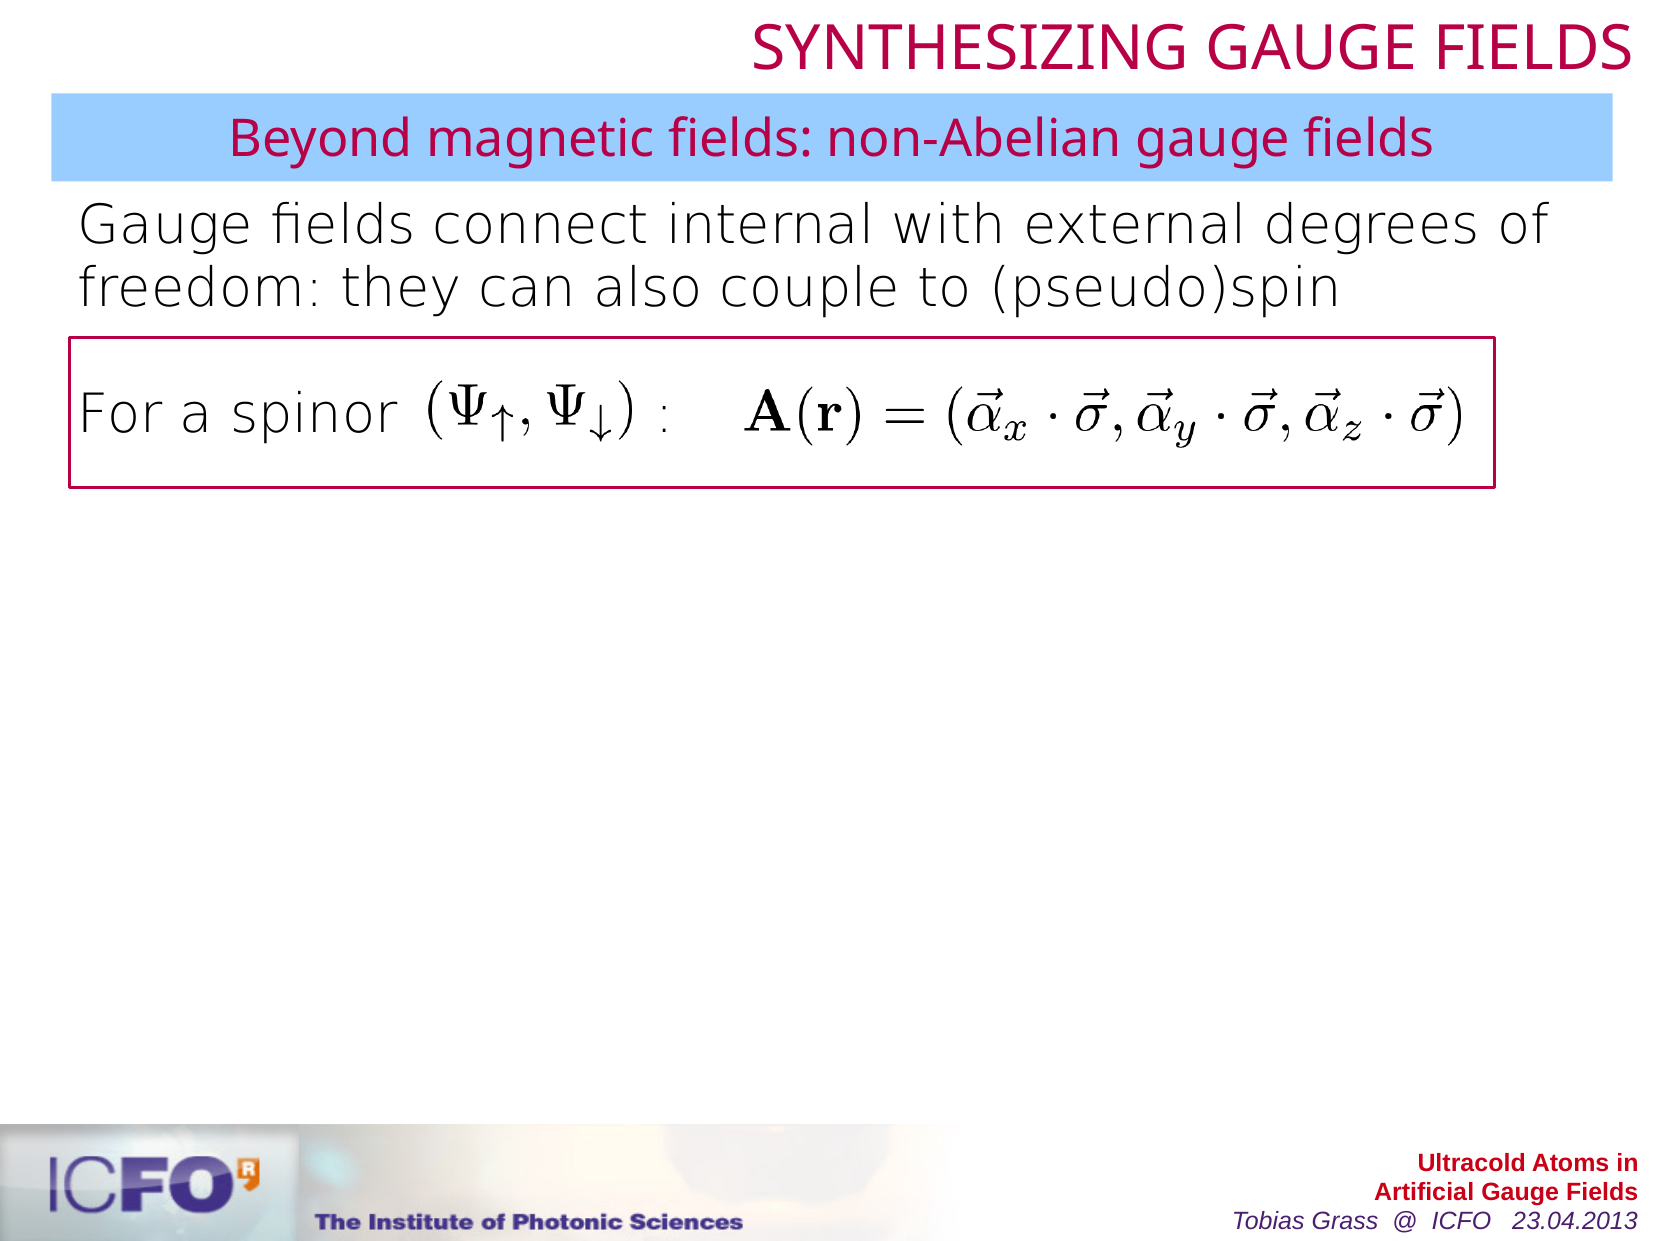

SYNTHESIZING GAUGE FIELDS
Beyond magnetic fields: non-Abelian gauge fields
Gauge fields connect internal with external degrees of freedom: they can also couple to (pseudo)spin
For a spinor :
Ultracold Atoms in
Artificial Gauge Fields
Tobias Grass @ ICFO 23.04.2013